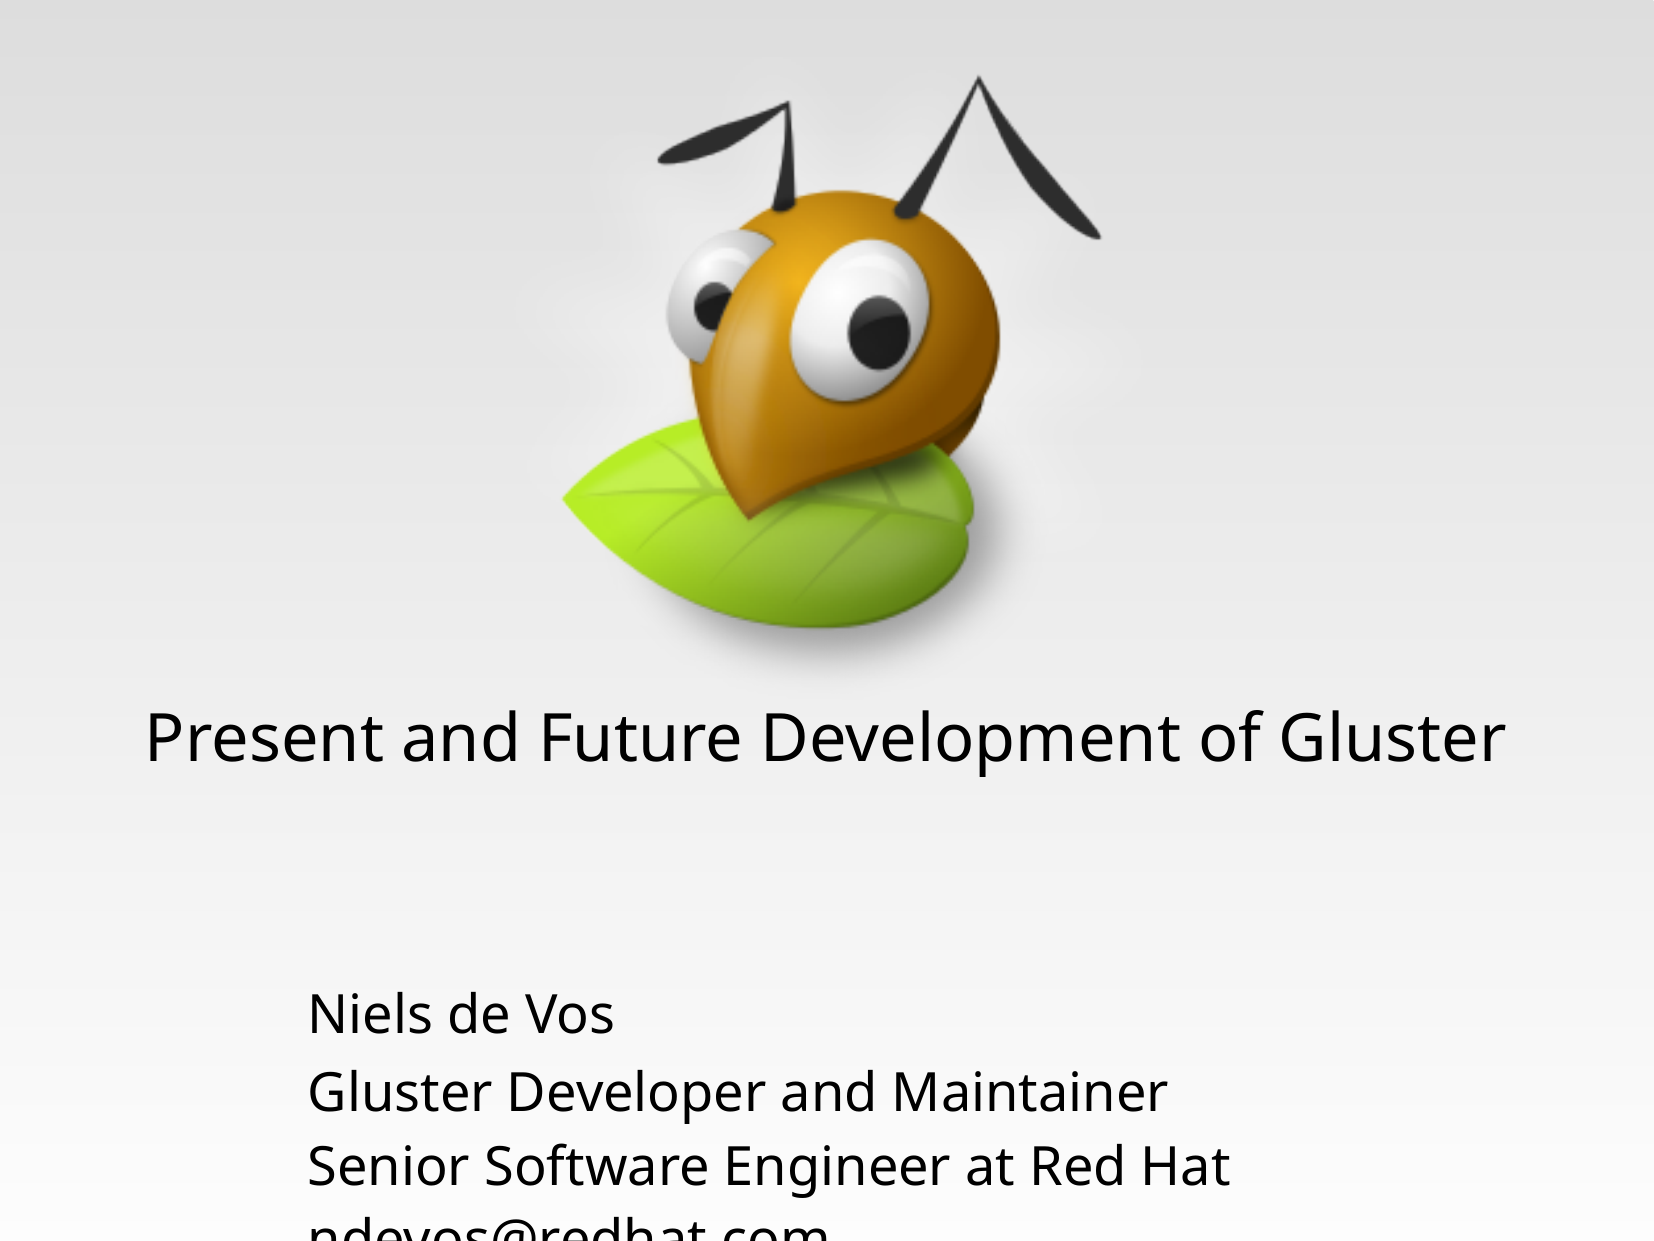

# Present and Future Development of Gluster
			Niels de Vos
			Gluster Developer and Maintainer
			Senior Software Engineer at Red Hat
			ndevos@redhat.com